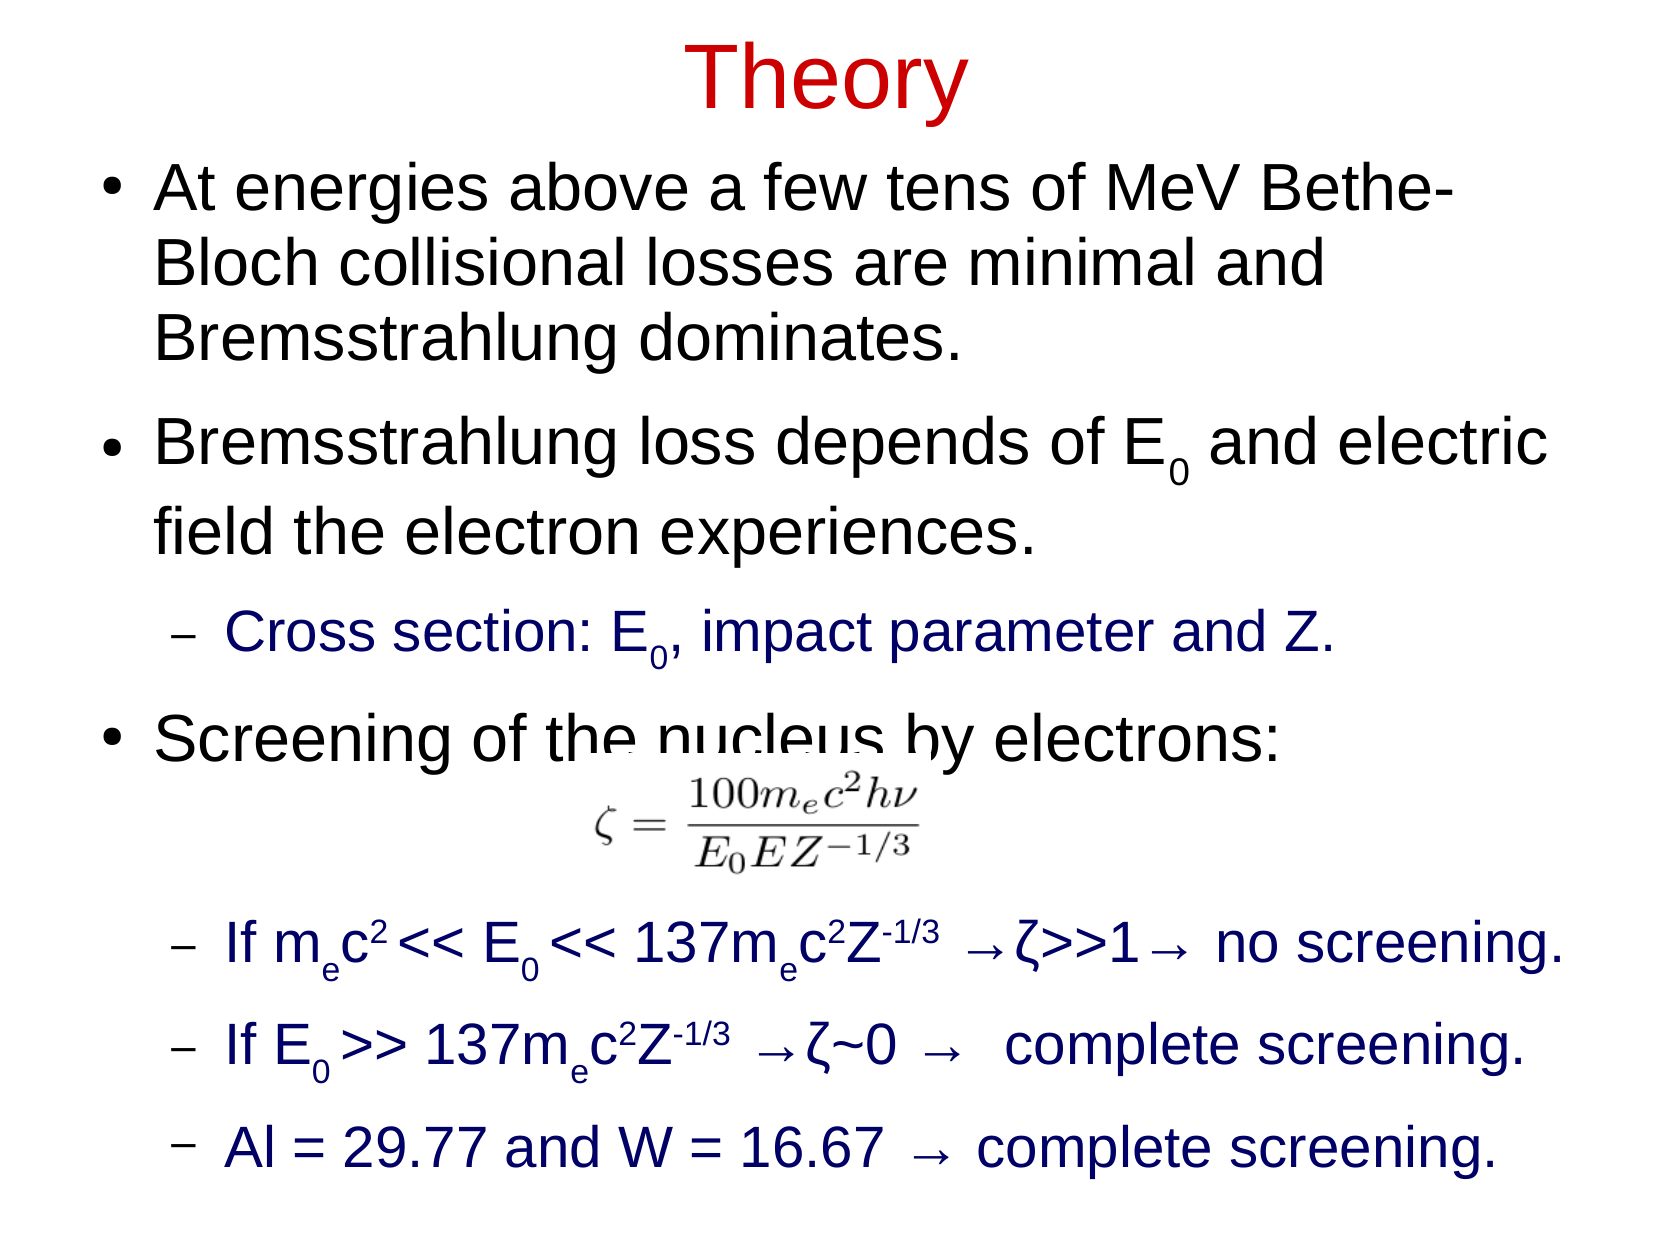

# Theory
At energies above a few tens of MeV Bethe-Bloch collisional losses are minimal and Bremsstrahlung dominates.
Bremsstrahlung loss depends of E0 and electric field the electron experiences.
Cross section: E0, impact parameter and Z.
Screening of the nucleus by electrons:
If mec2 << E0 << 137mec2Z-1/3 →ζ>>1→ no screening.
If E0 >> 137mec2Z-1/3 →ζ~0 → complete screening.
Al = 29.77 and W = 16.67 → complete screening.